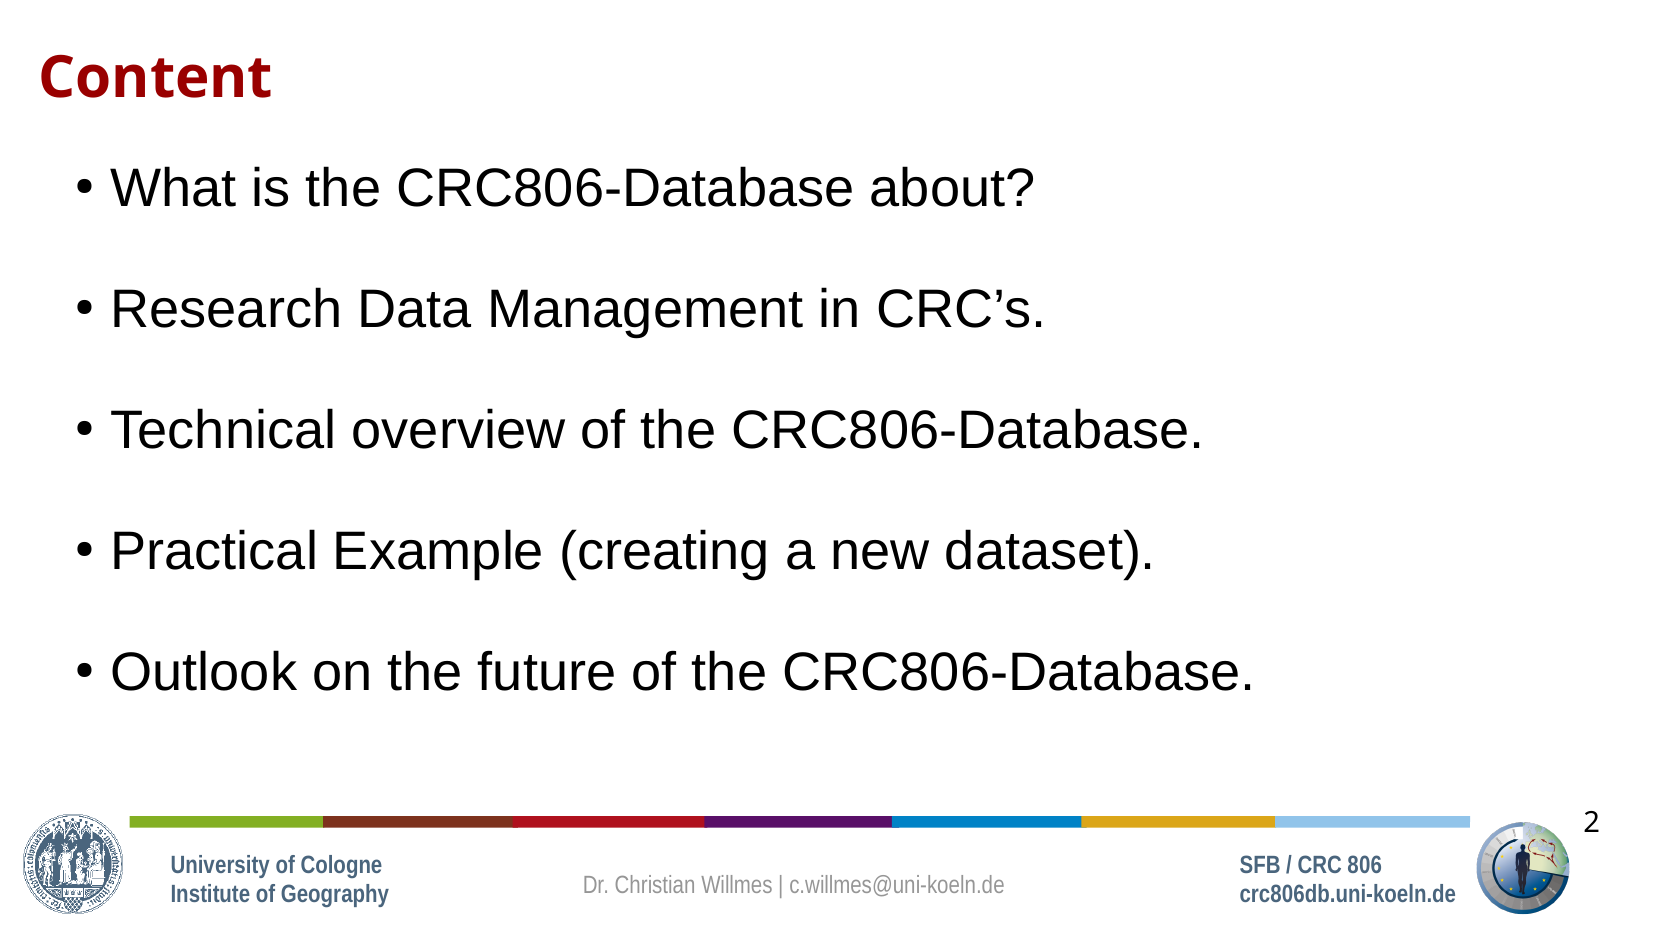

# Content
What is the CRC806-Database about?
Research Data Management in CRC’s.
Technical overview of the CRC806-Database.
Practical Example (creating a new dataset).
Outlook on the future of the CRC806-Database.